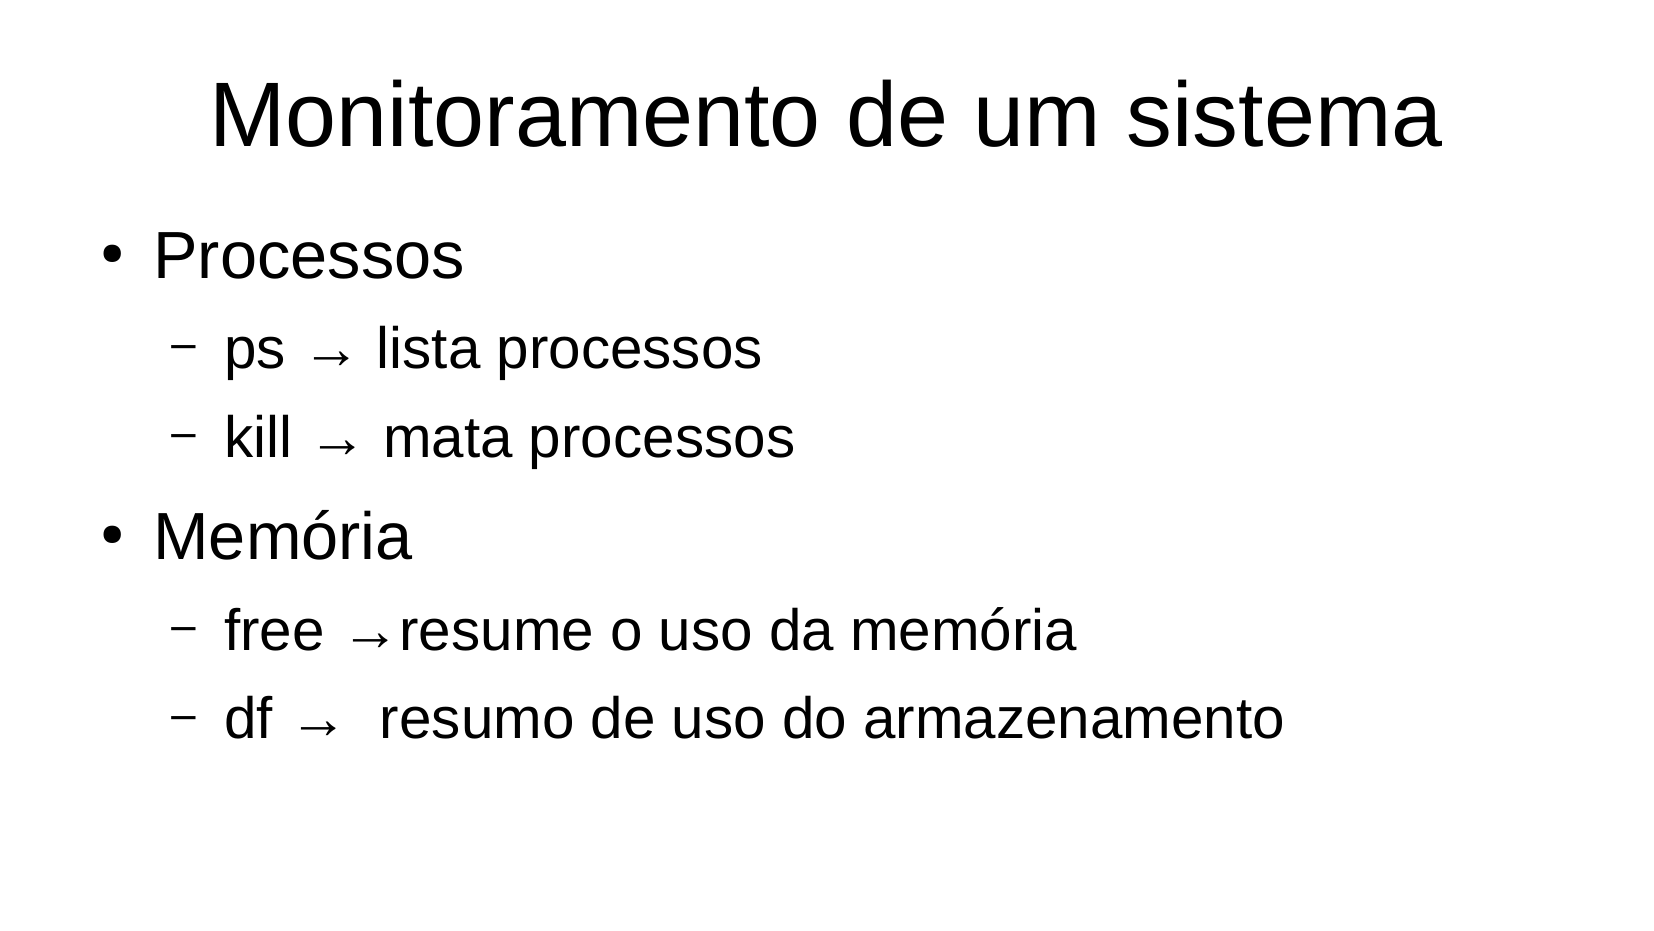

# Monitoramento de um sistema
Processos
ps → lista processos
kill → mata processos
Memória
free →resume o uso da memória
df → resumo de uso do armazenamento